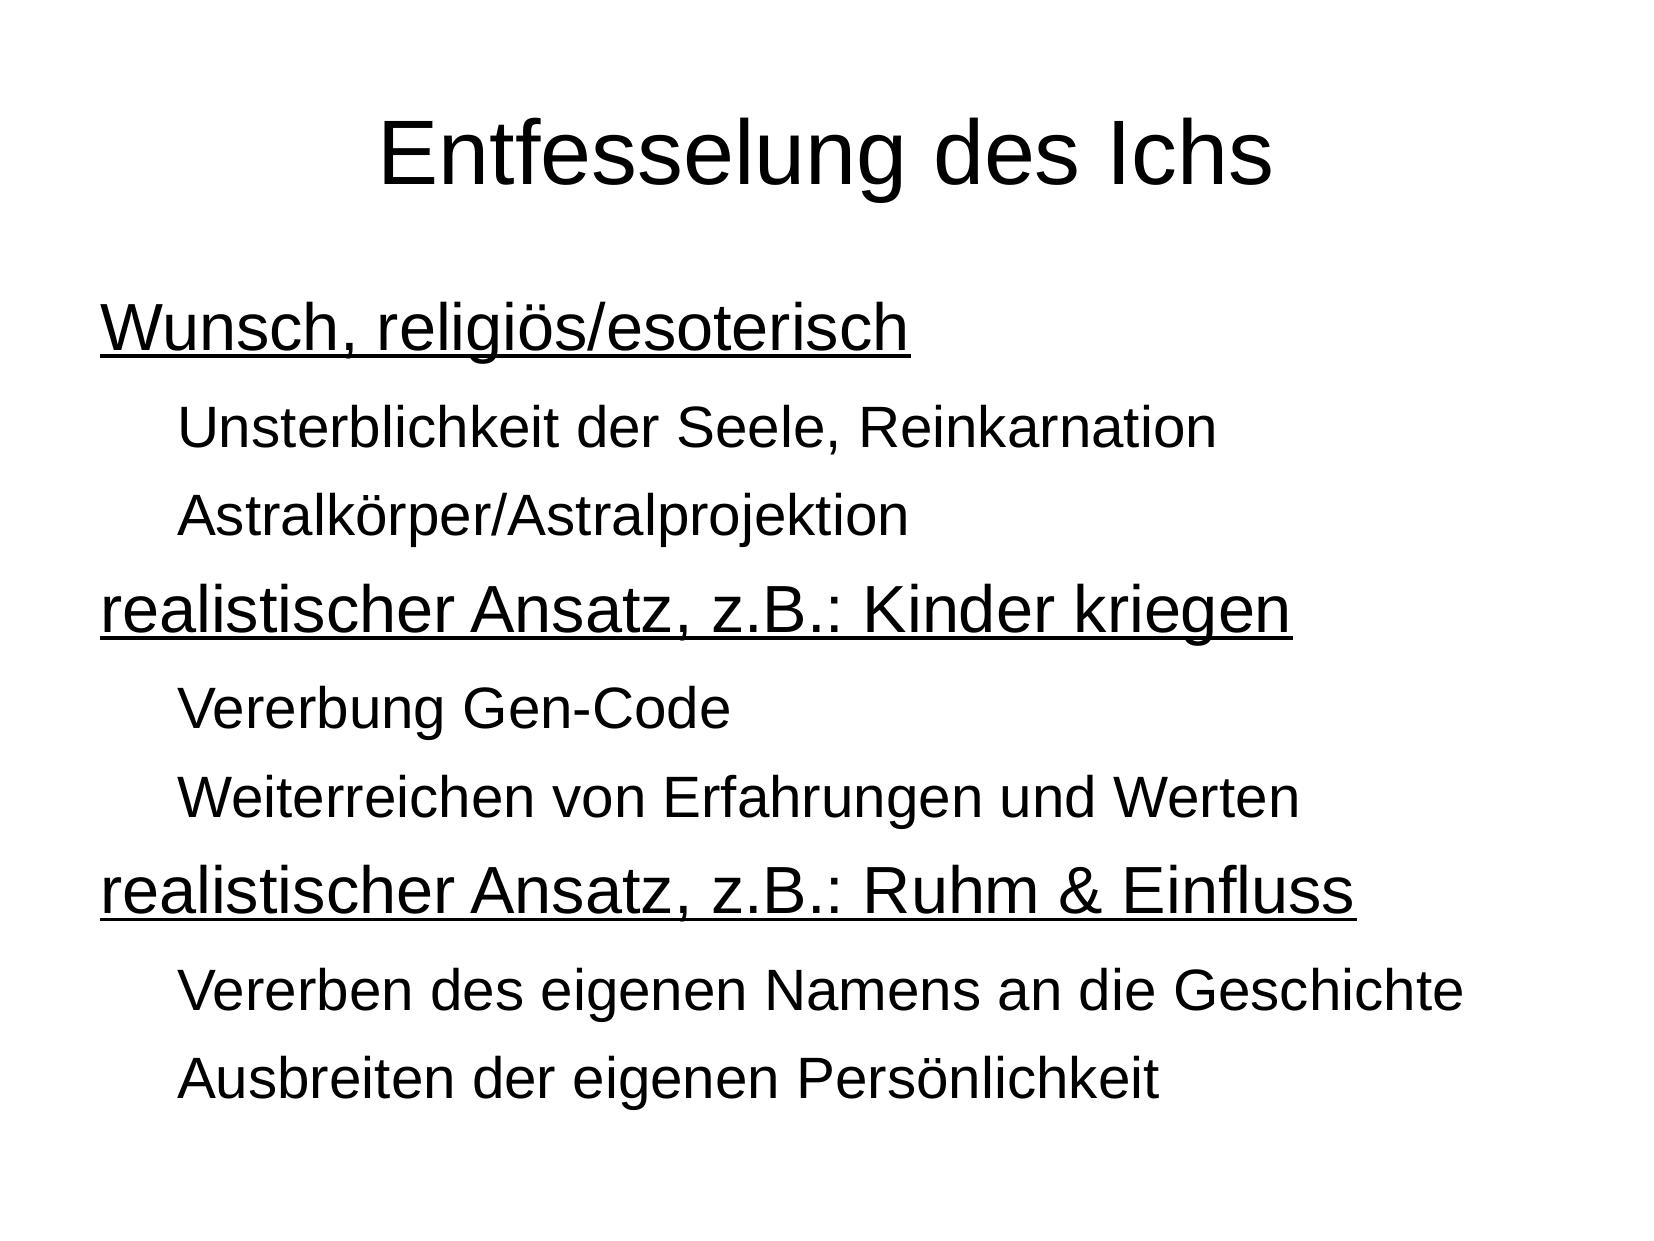

# Entfesselung des Ichs
Wunsch, religiös/esoterisch
Unsterblichkeit der Seele, Reinkarnation
Astralkörper/Astralprojektion
realistischer Ansatz, z.B.: Kinder kriegen
Vererbung Gen-Code
Weiterreichen von Erfahrungen und Werten
realistischer Ansatz, z.B.: Ruhm & Einfluss
Vererben des eigenen Namens an die Geschichte
Ausbreiten der eigenen Persönlichkeit